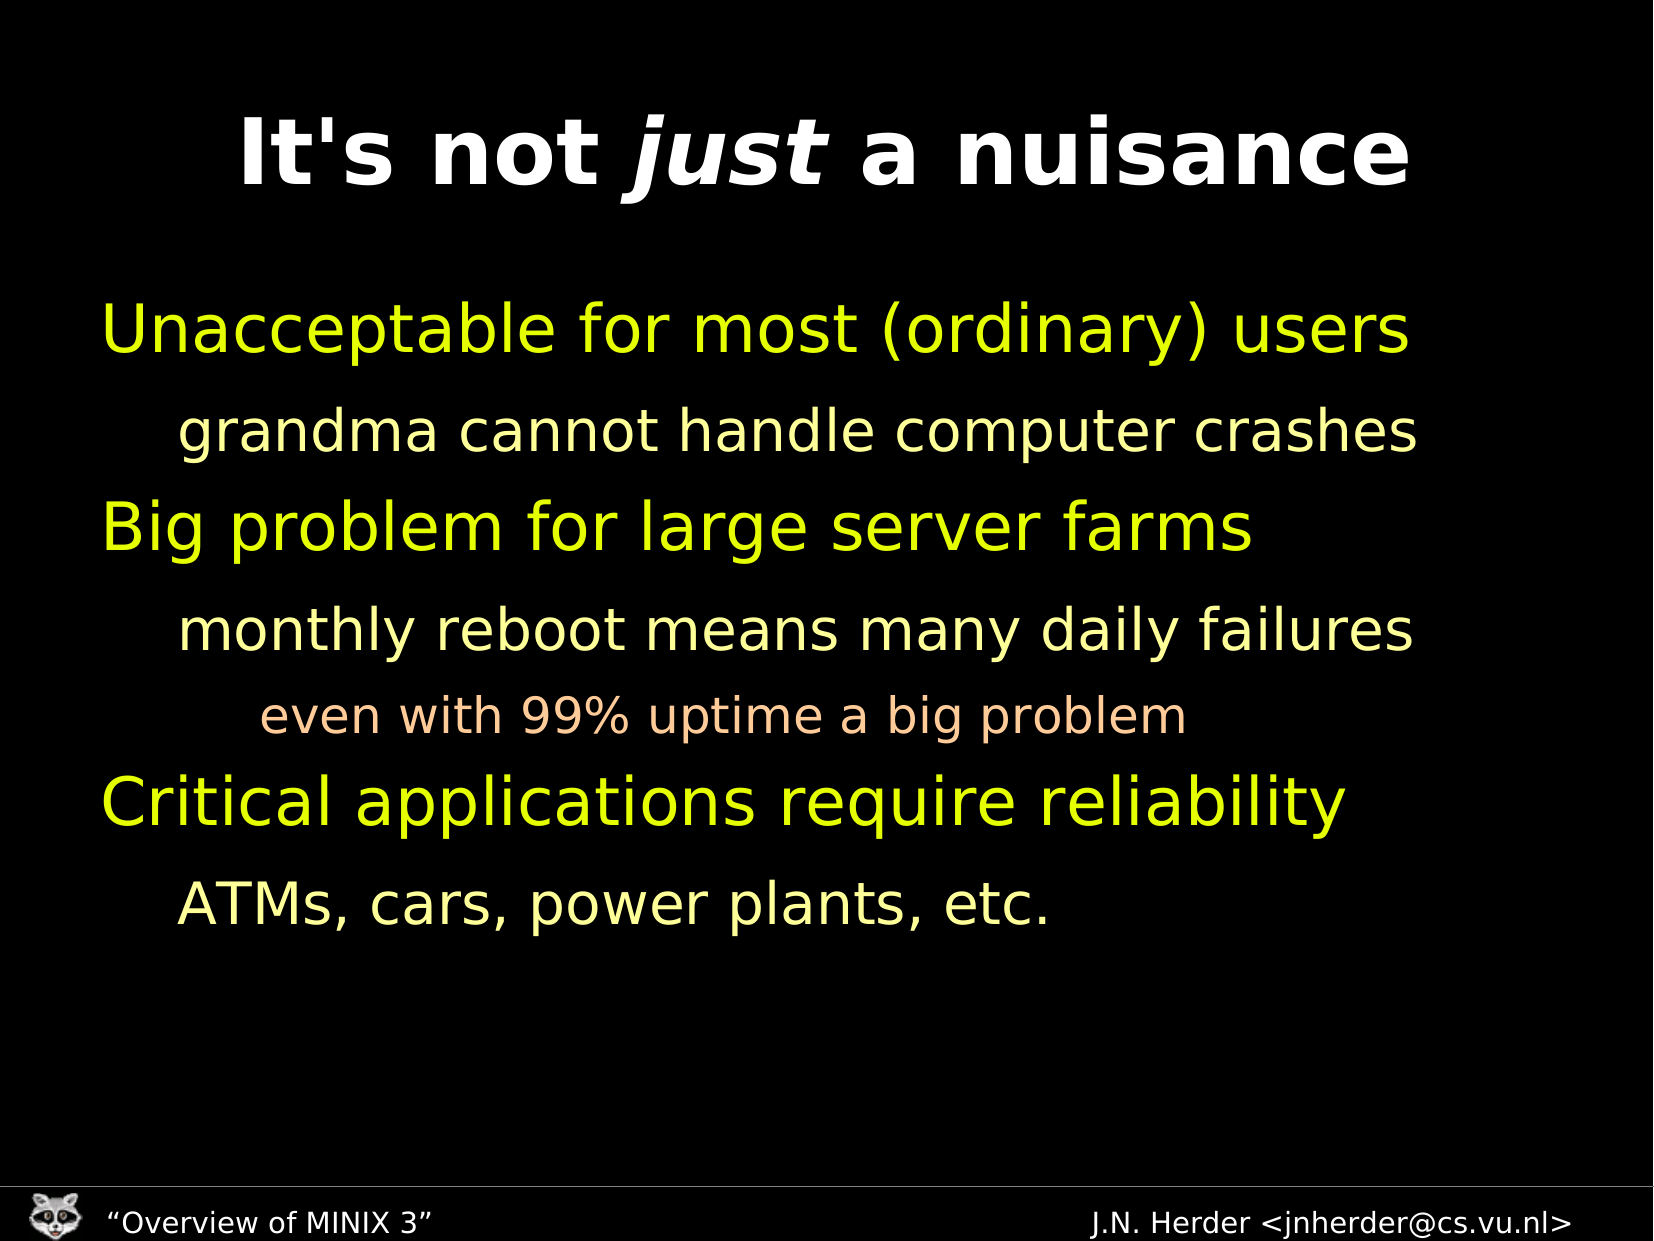

# It's not just a nuisance
Unacceptable for most (ordinary) users
grandma cannot handle computer crashes
Big problem for large server farms
monthly reboot means many daily failures
even with 99% uptime a big problem
Critical applications require reliability
ATMs, cars, power plants, etc.